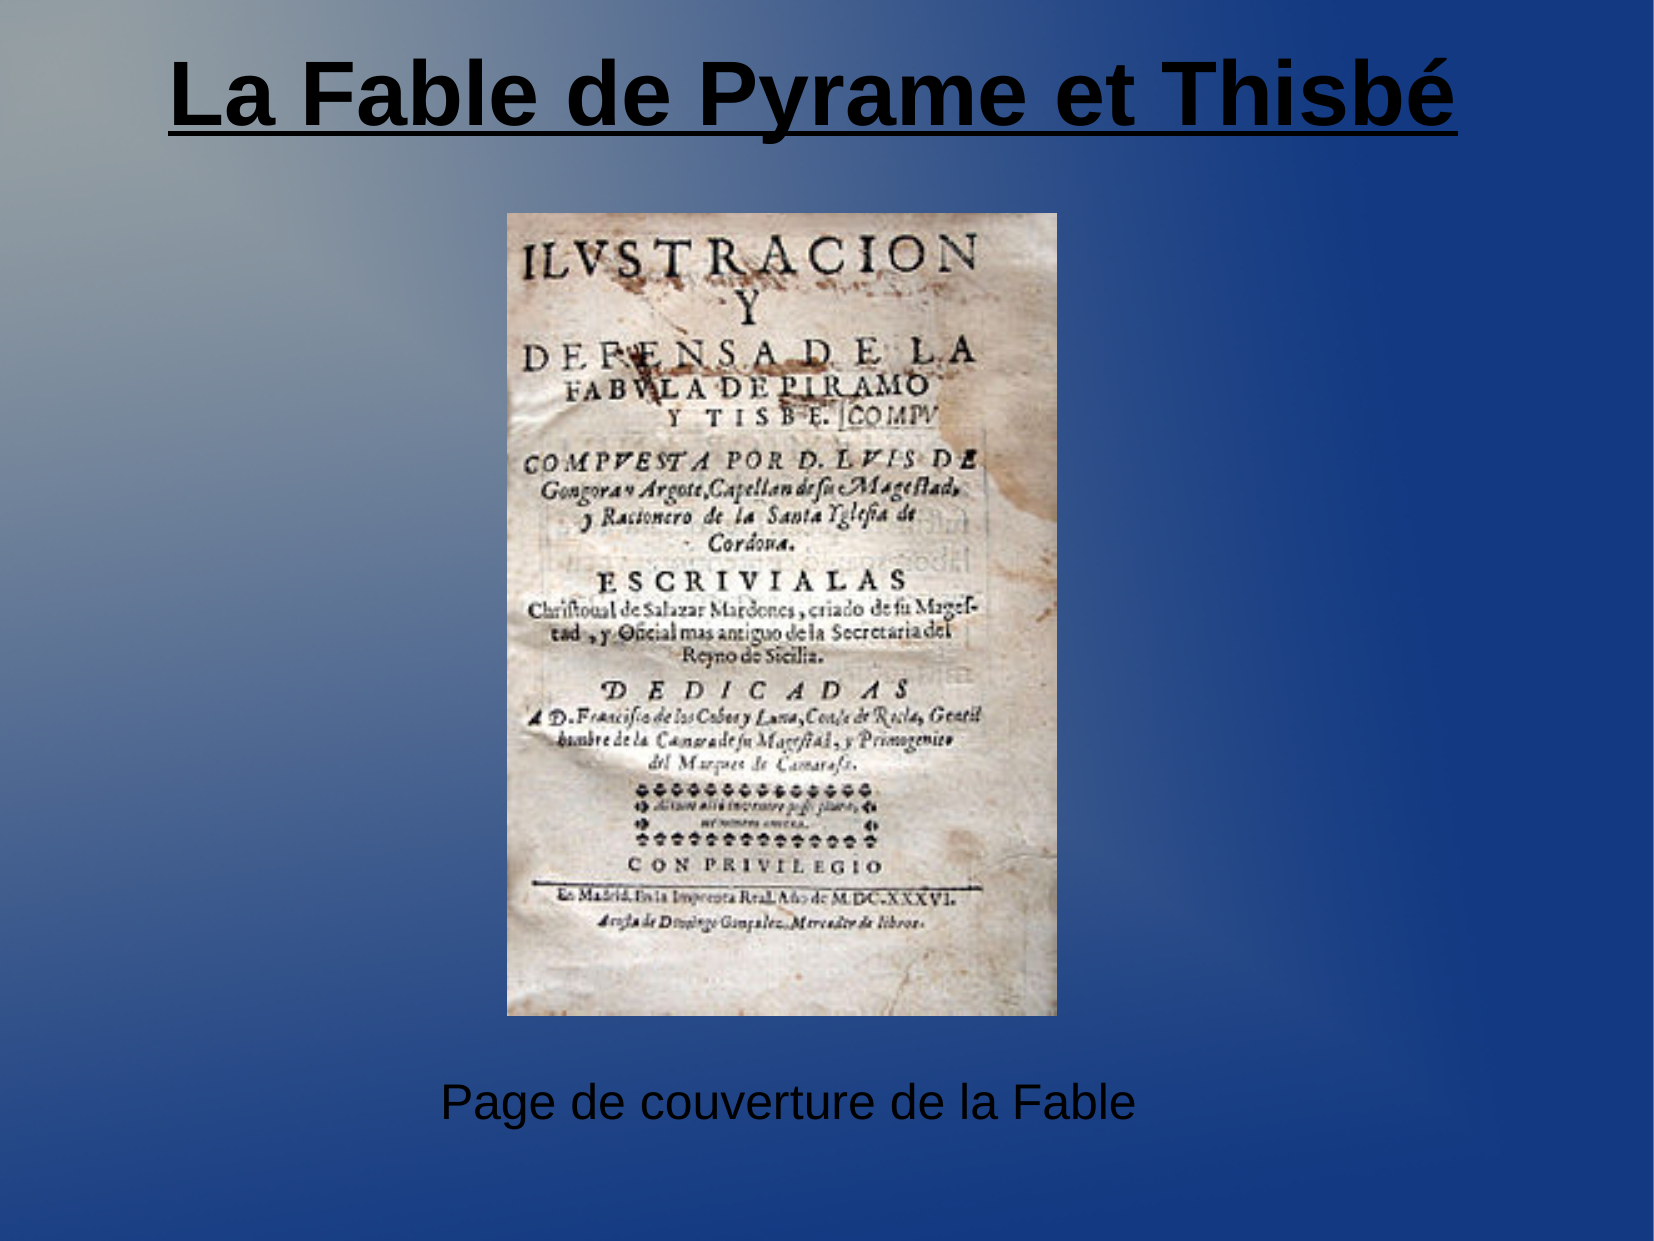

La Fable de Pyrame et Thisbé
Page de couverture de la Fable